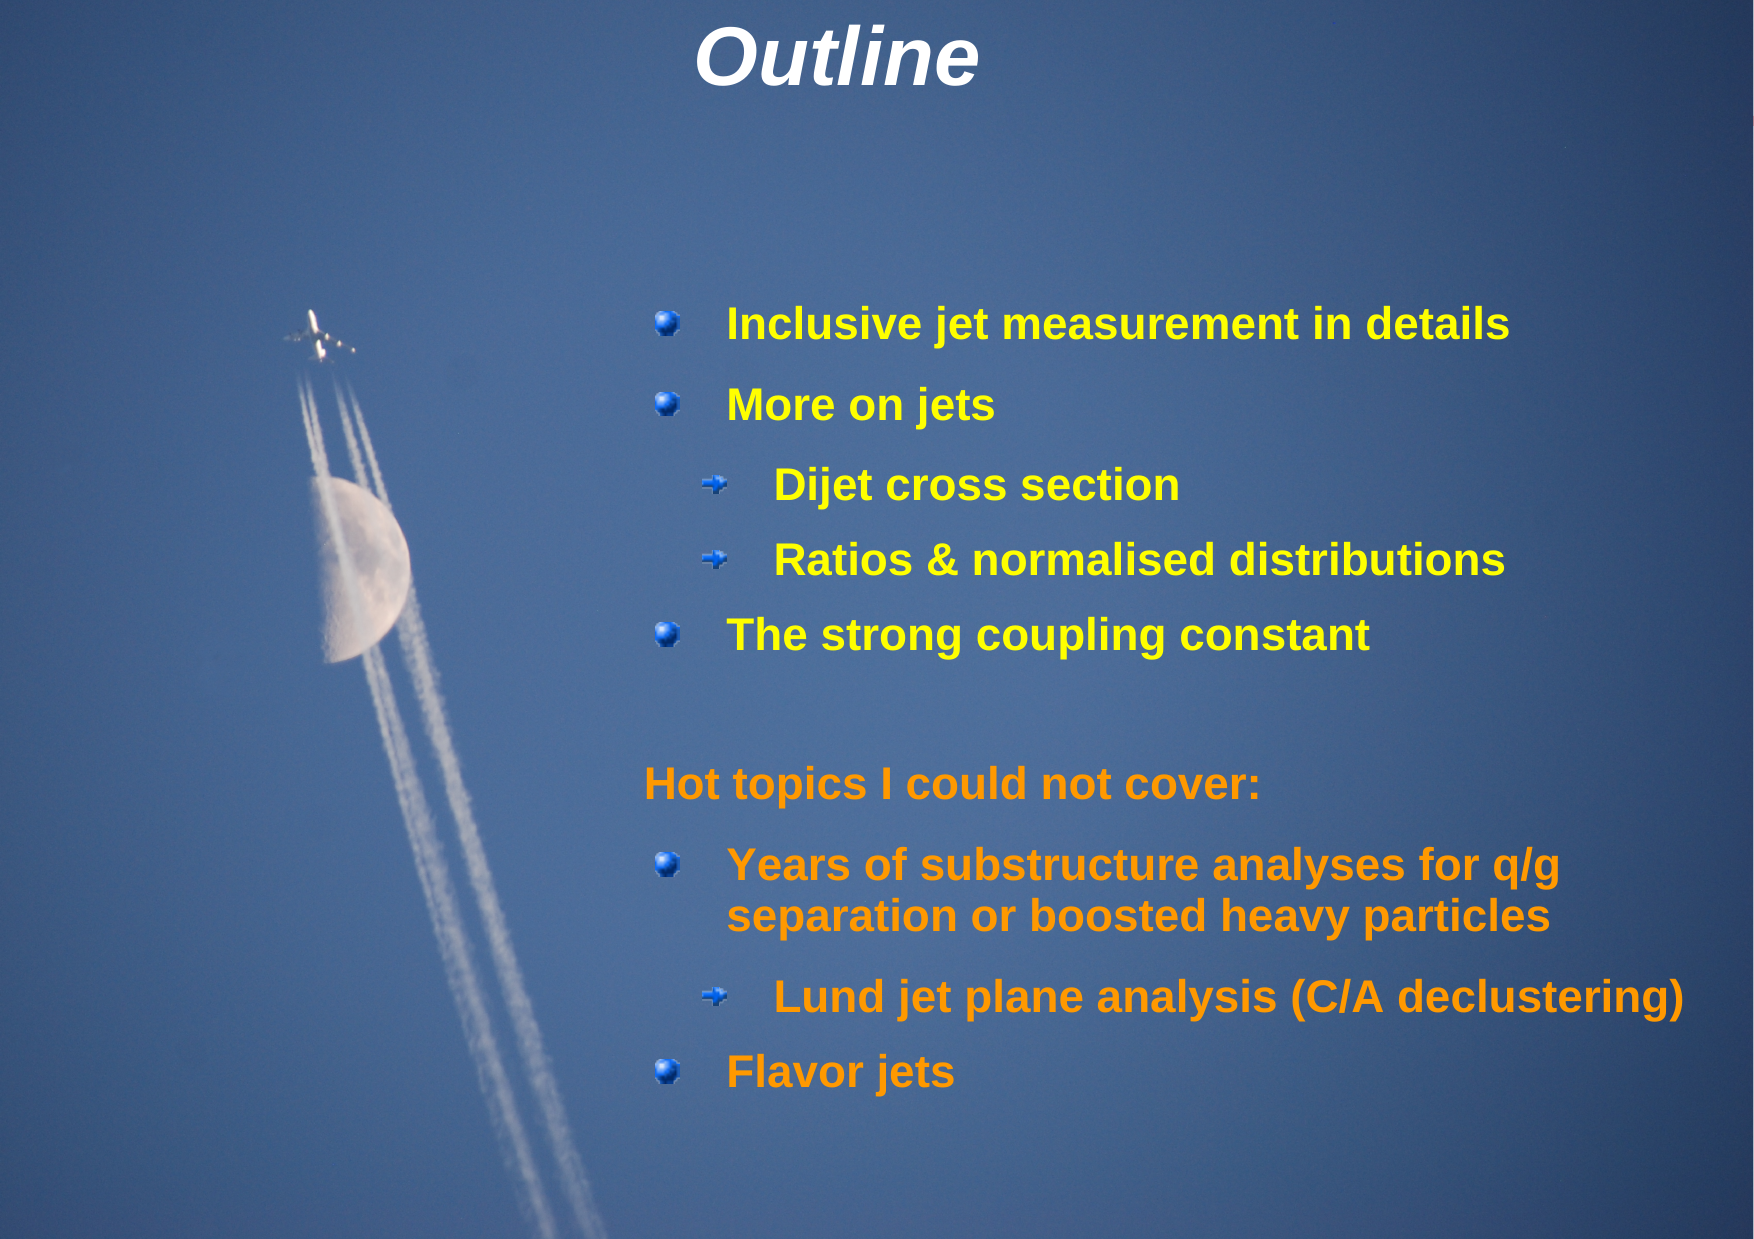

Outline
# Inclusive jet measurement in details
More on jets
Dijet cross section
Ratios & normalised distributions
The strong coupling constant
Hot topics I could not cover:
Years of substructure analyses for q/g separation or boosted heavy particles
Lund jet plane analysis (C/A declustering)
Flavor jets